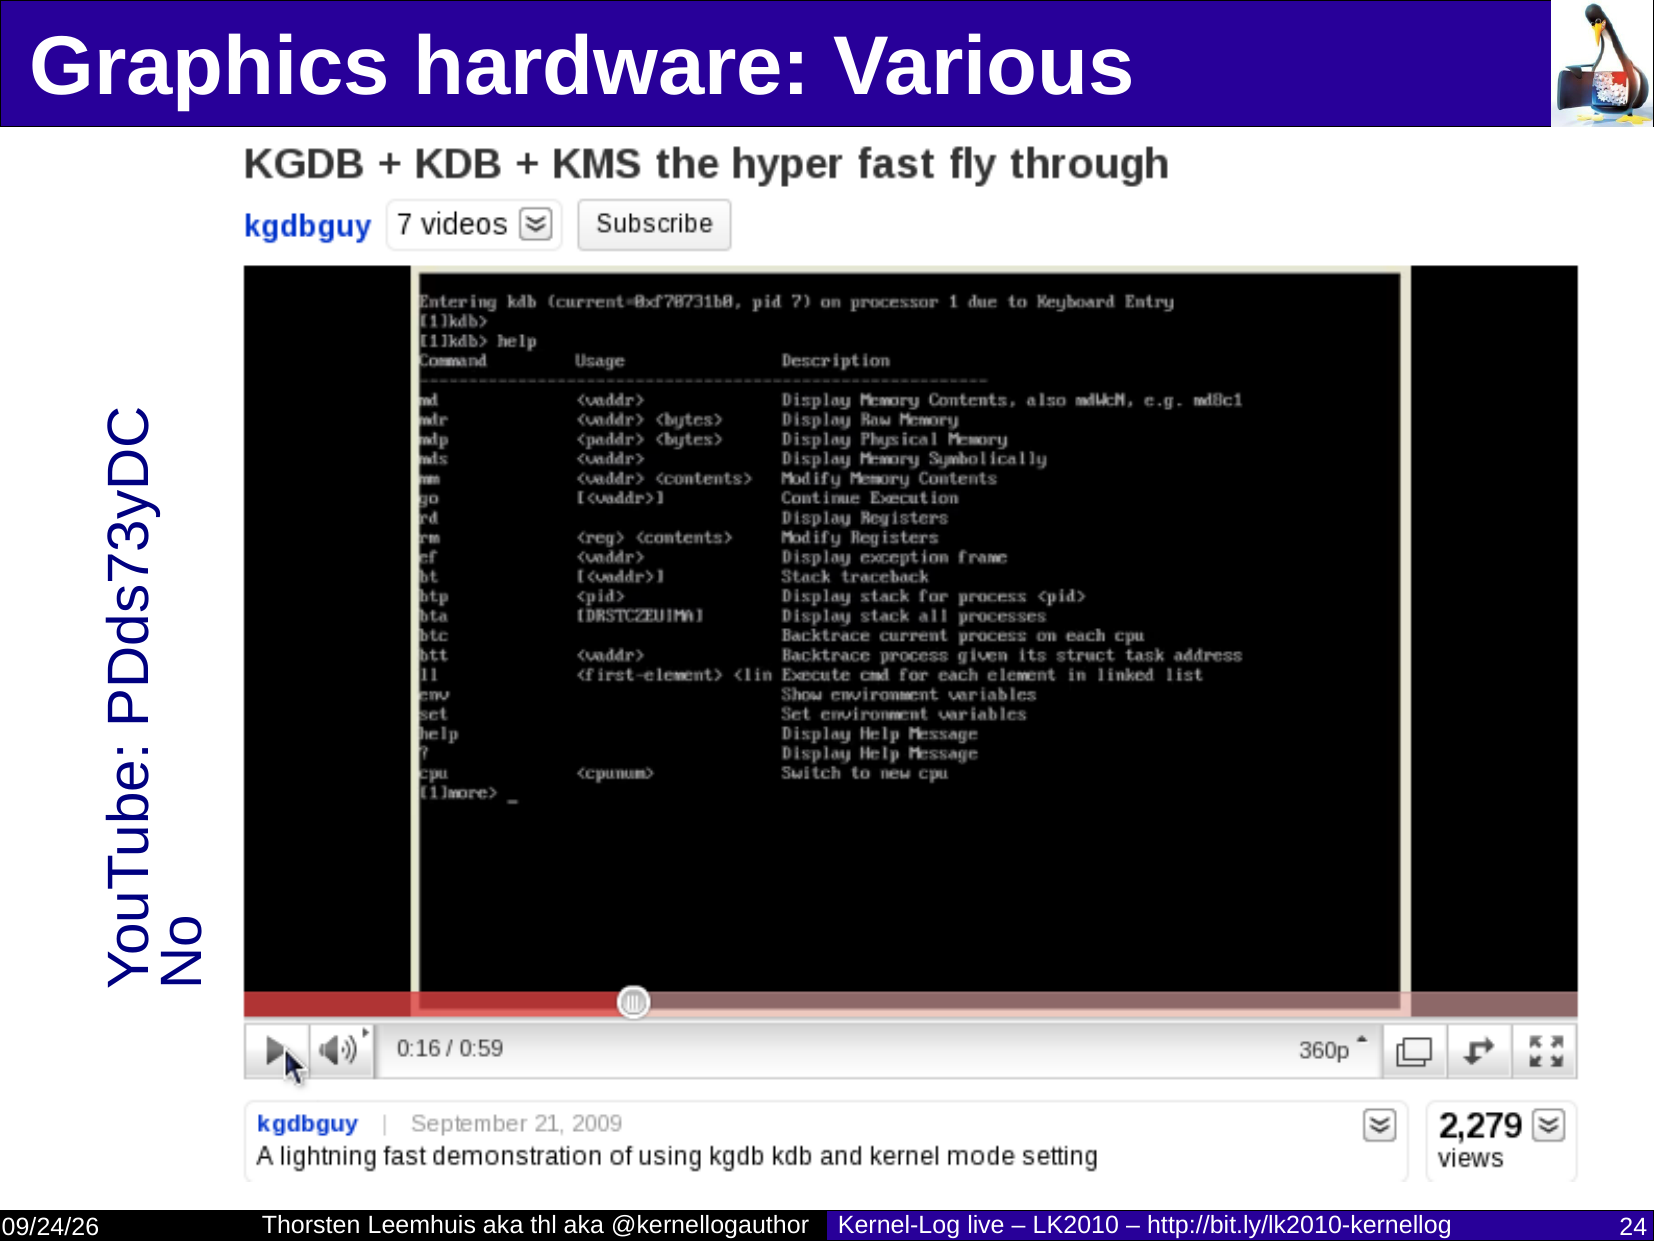

# Graphics hardware: Various
YouTube: PDds73yDCNo
24